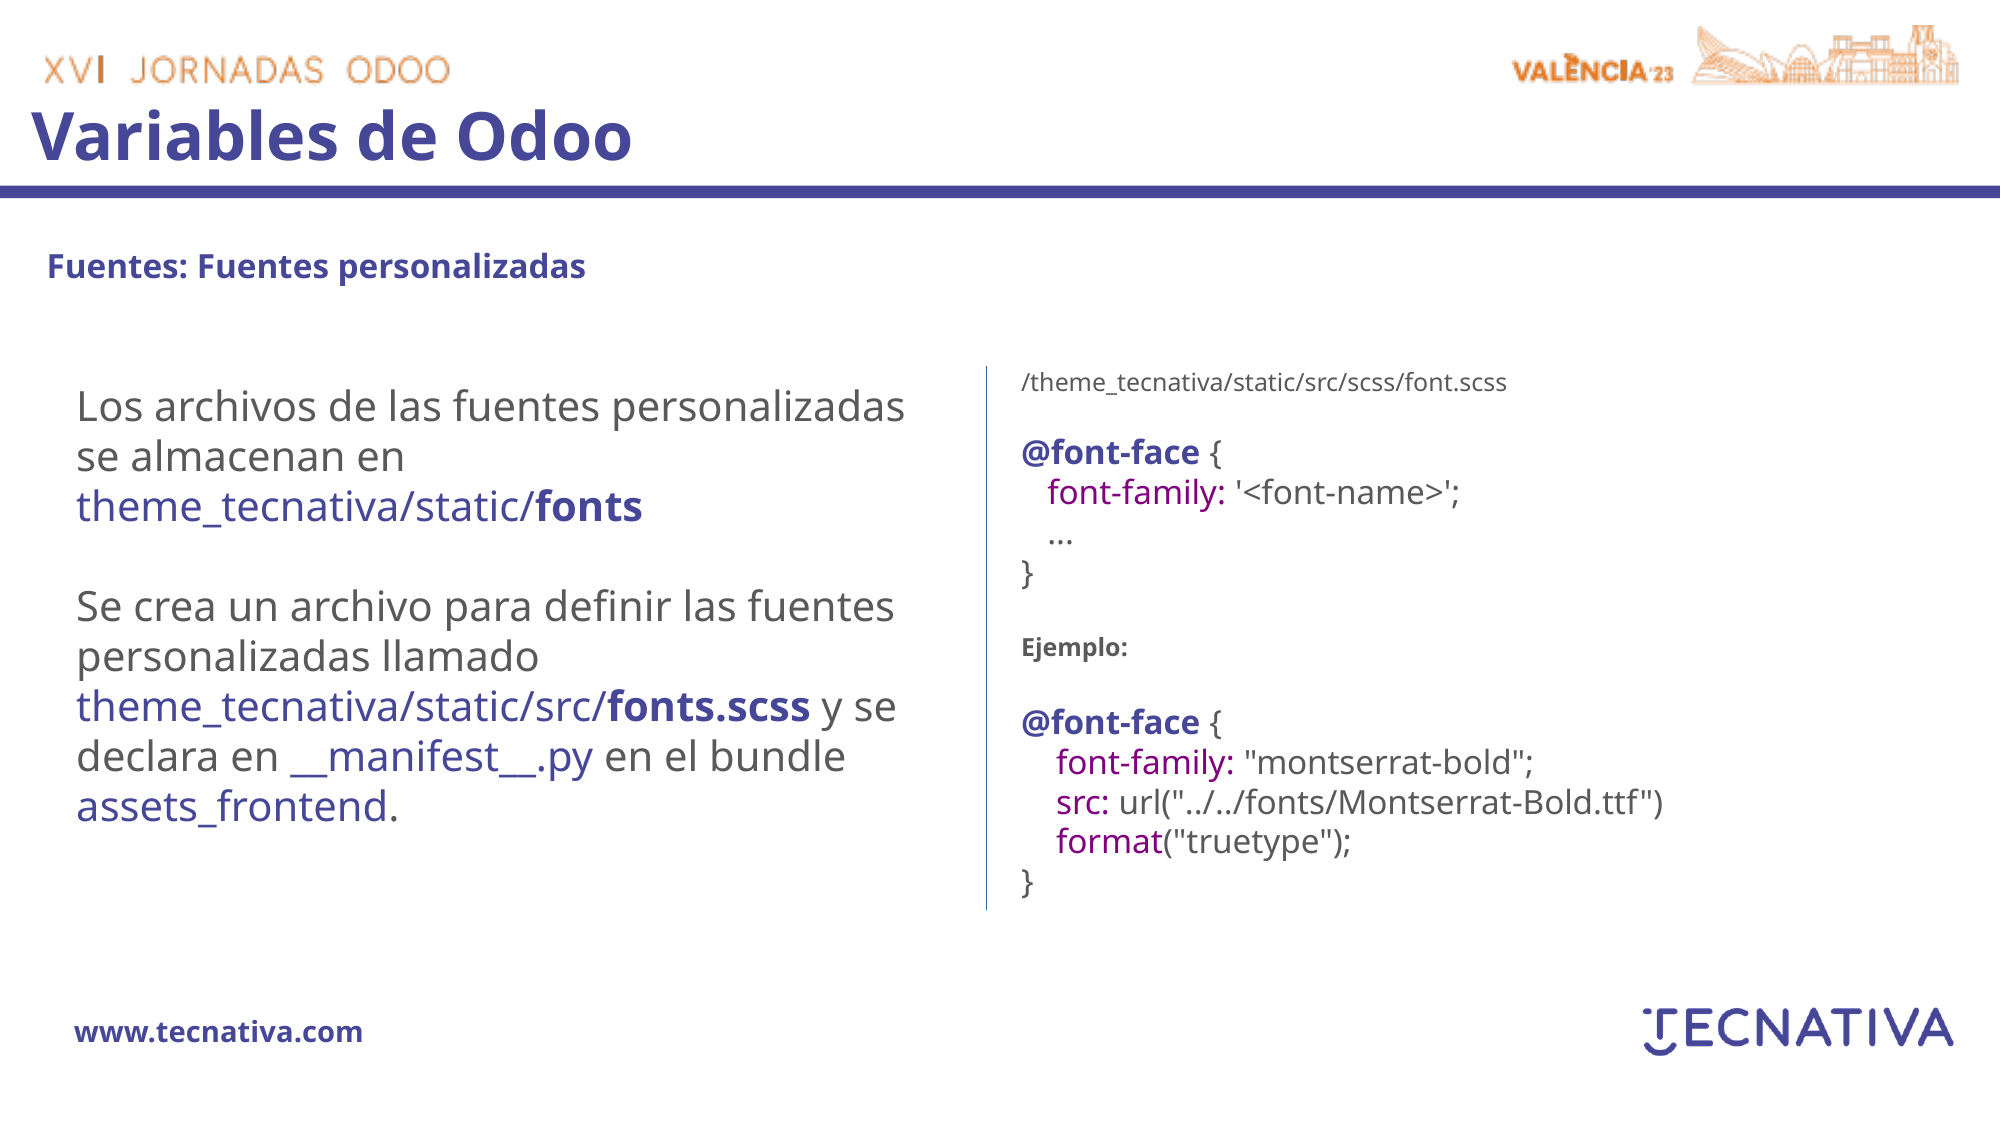

Variables de Odoo
Fuentes: Fuentes personalizadas
/theme_tecnativa/static/src/scss/font.scss
@font-face {
 font-family: '<font-name>';
 ...
}
Ejemplo:
@font-face {
 font-family: "montserrat-bold";
 src: url("../../fonts/Montserrat-Bold.ttf")
 format("truetype");
}
Los archivos de las fuentes personalizadas se almacenan en theme_tecnativa/static/fonts
Se crea un archivo para definir las fuentes personalizadas llamado theme_tecnativa/static/src/fonts.scss y se declara en __manifest__.py en el bundle assets_frontend.
www.tecnativa.com